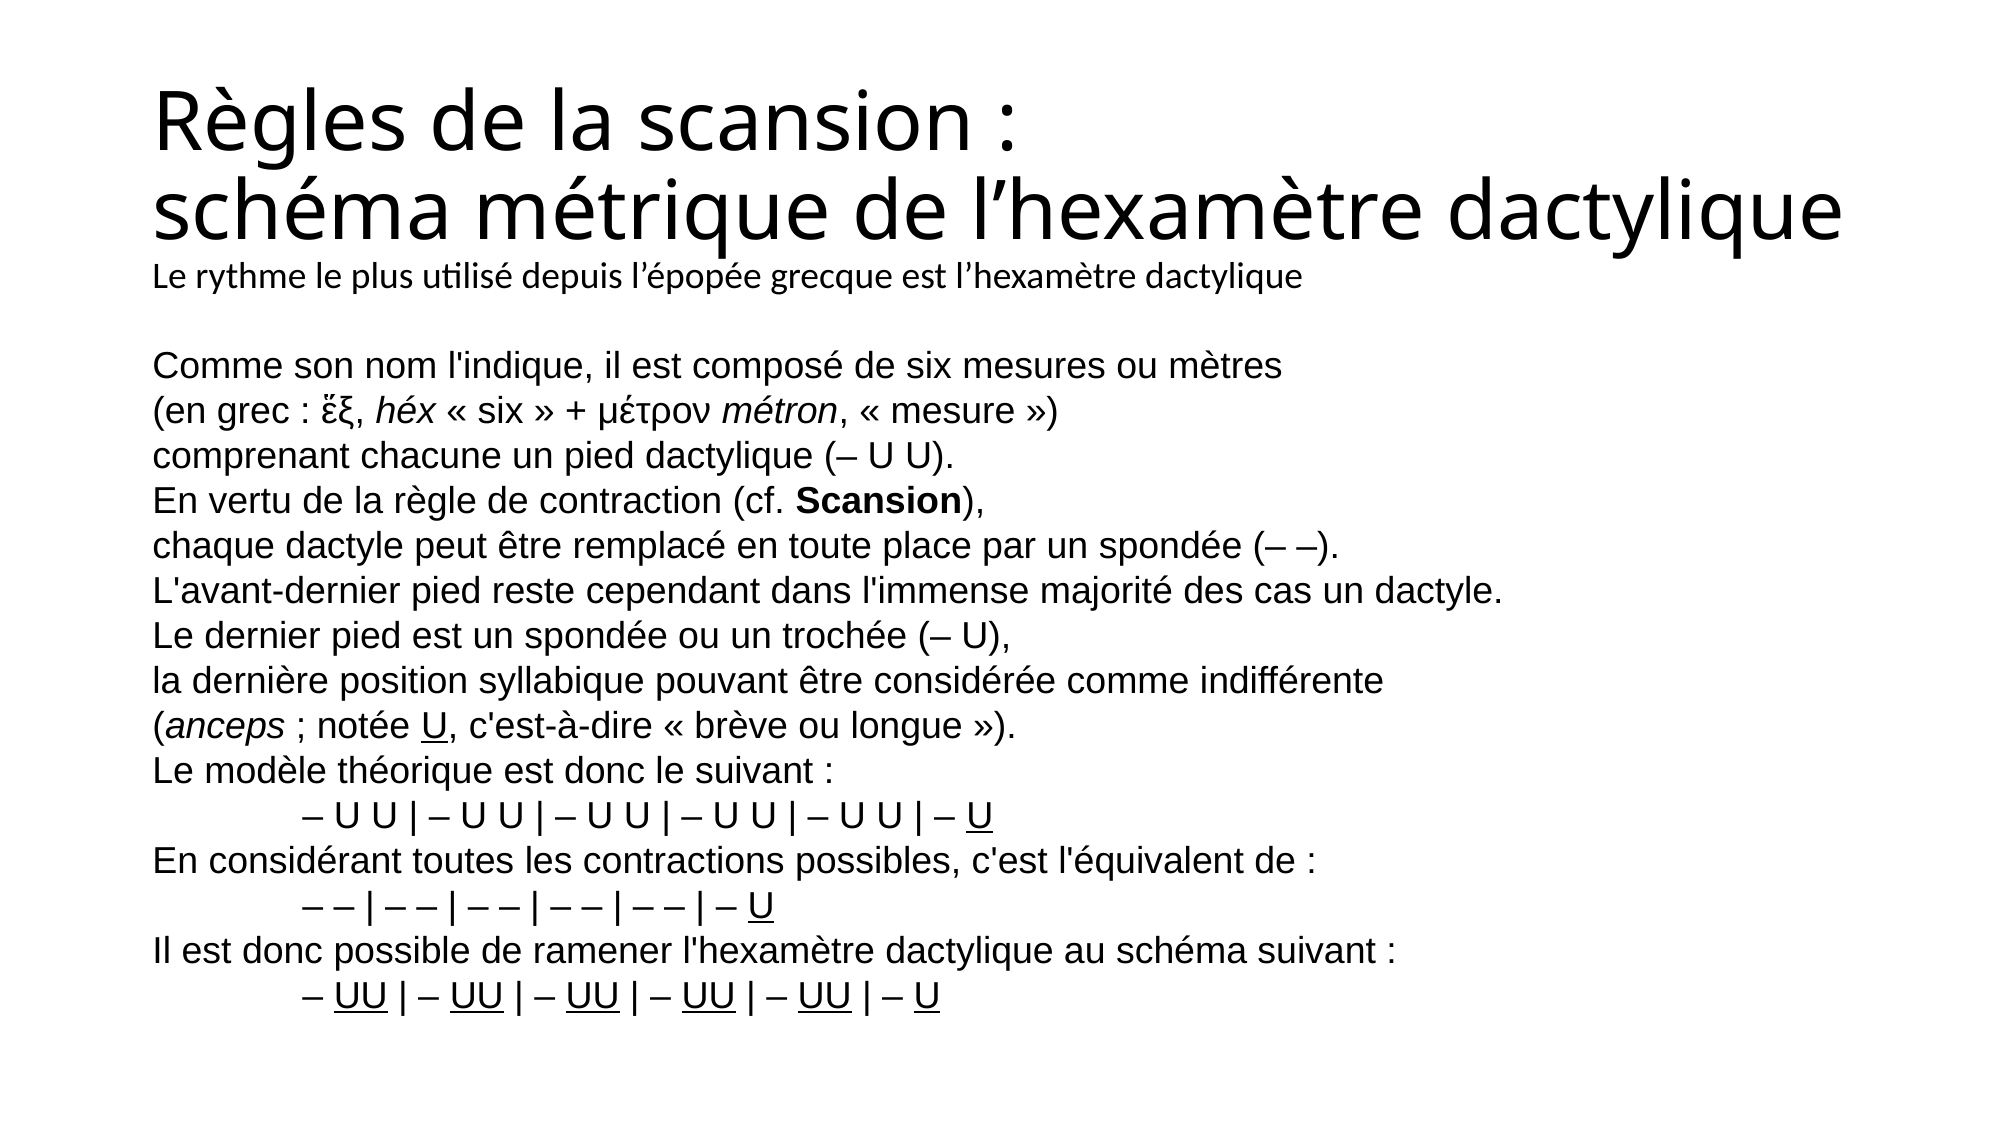

# Règles de la scansion : schéma métrique de l’hexamètre dactylique
Le rythme le plus utilisé depuis l’épopée grecque est l’hexamètre dactylique
Comme son nom l'indique, il est composé de six mesures ou mètres
(en grec : ἕξ, héx « six » + μέτρον métron, « mesure »)
comprenant chacune un pied dactylique (– U U).
En vertu de la règle de contraction (cf. Scansion),
chaque dactyle peut être remplacé en toute place par un spondée (– –).
L'avant-dernier pied reste cependant dans l'immense majorité des cas un dactyle.
Le dernier pied est un spondée ou un trochée (– U),
la dernière position syllabique pouvant être considérée comme indifférente
(anceps ; notée U, c'est-à-dire « brève ou longue »).
Le modèle théorique est donc le suivant :
– U U | – U U | – U U | – U U | – U U | – U
En considérant toutes les contractions possibles, c'est l'équivalent de :
– – | – – | – – | – – | – – | – U
Il est donc possible de ramener l'hexamètre dactylique au schéma suivant :
– UU | – UU | – UU | – UU | – UU | – U